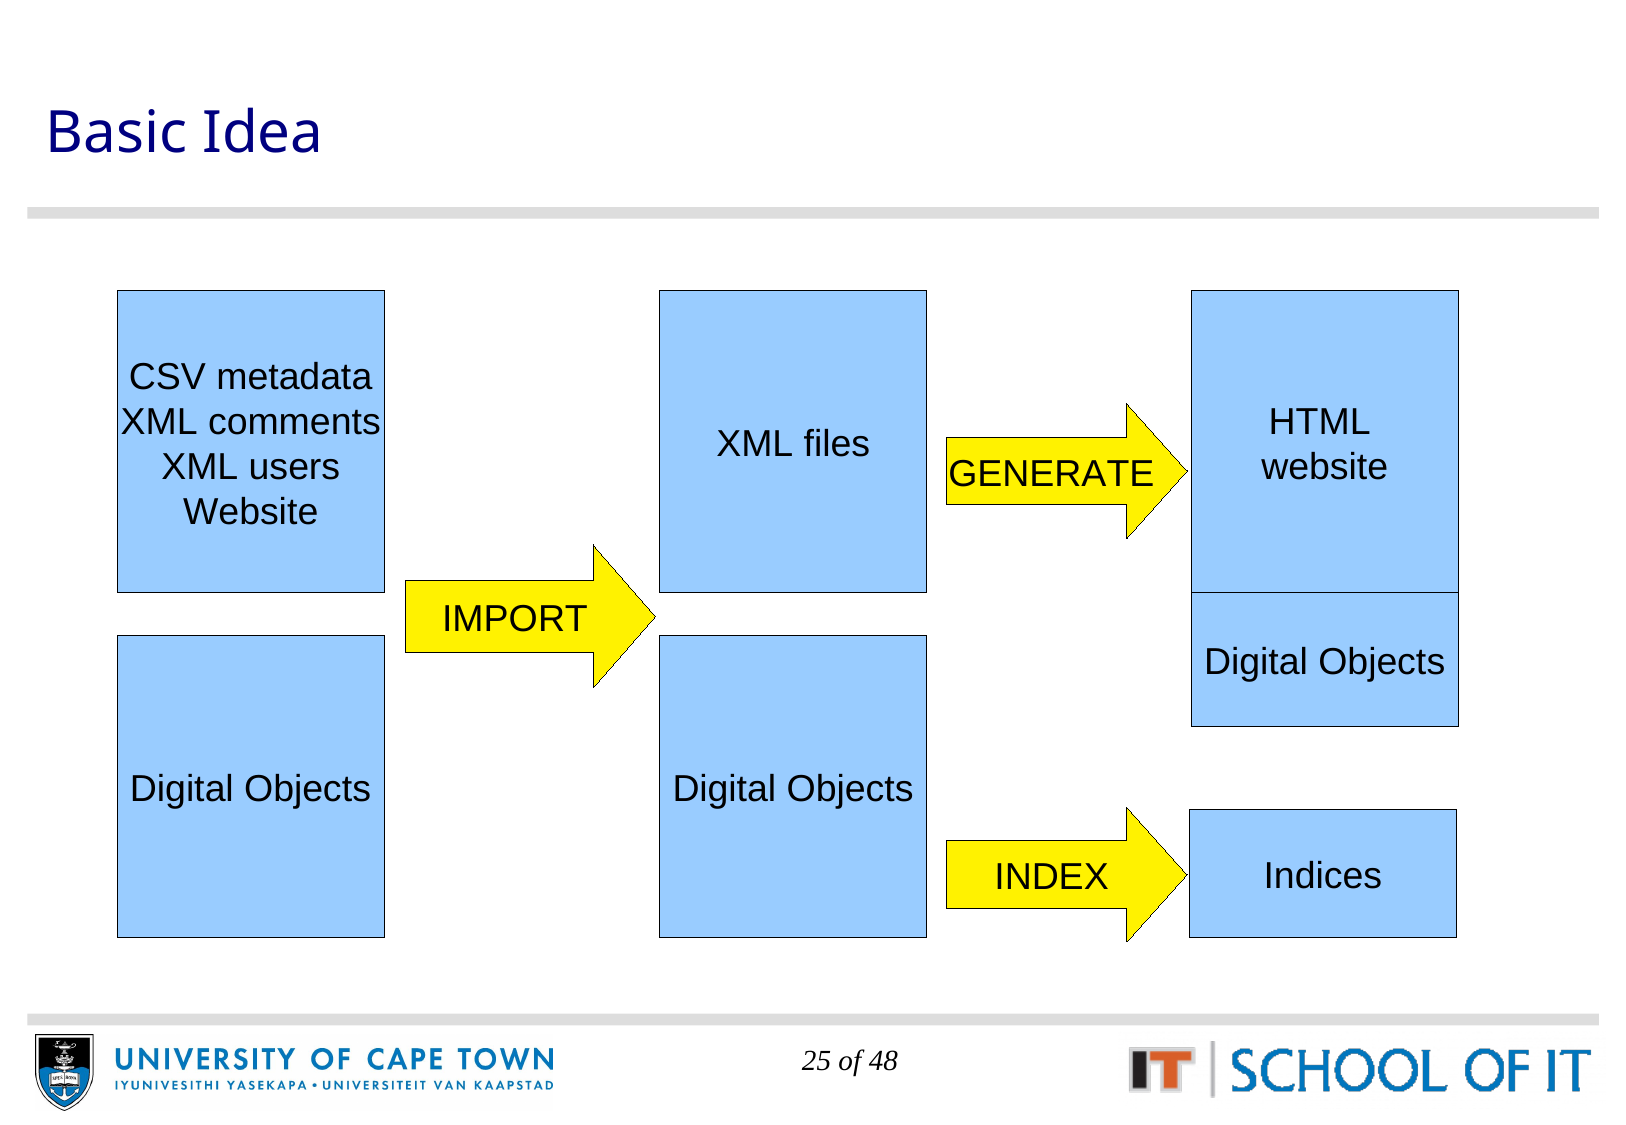

# Basic Idea
CSV metadata
XML comments
XML users
Website
XML files
HTML
website
GENERATE
IMPORT
Digital Objects
Digital Objects
Digital Objects
Digital Objects
INDEX
Indices
25